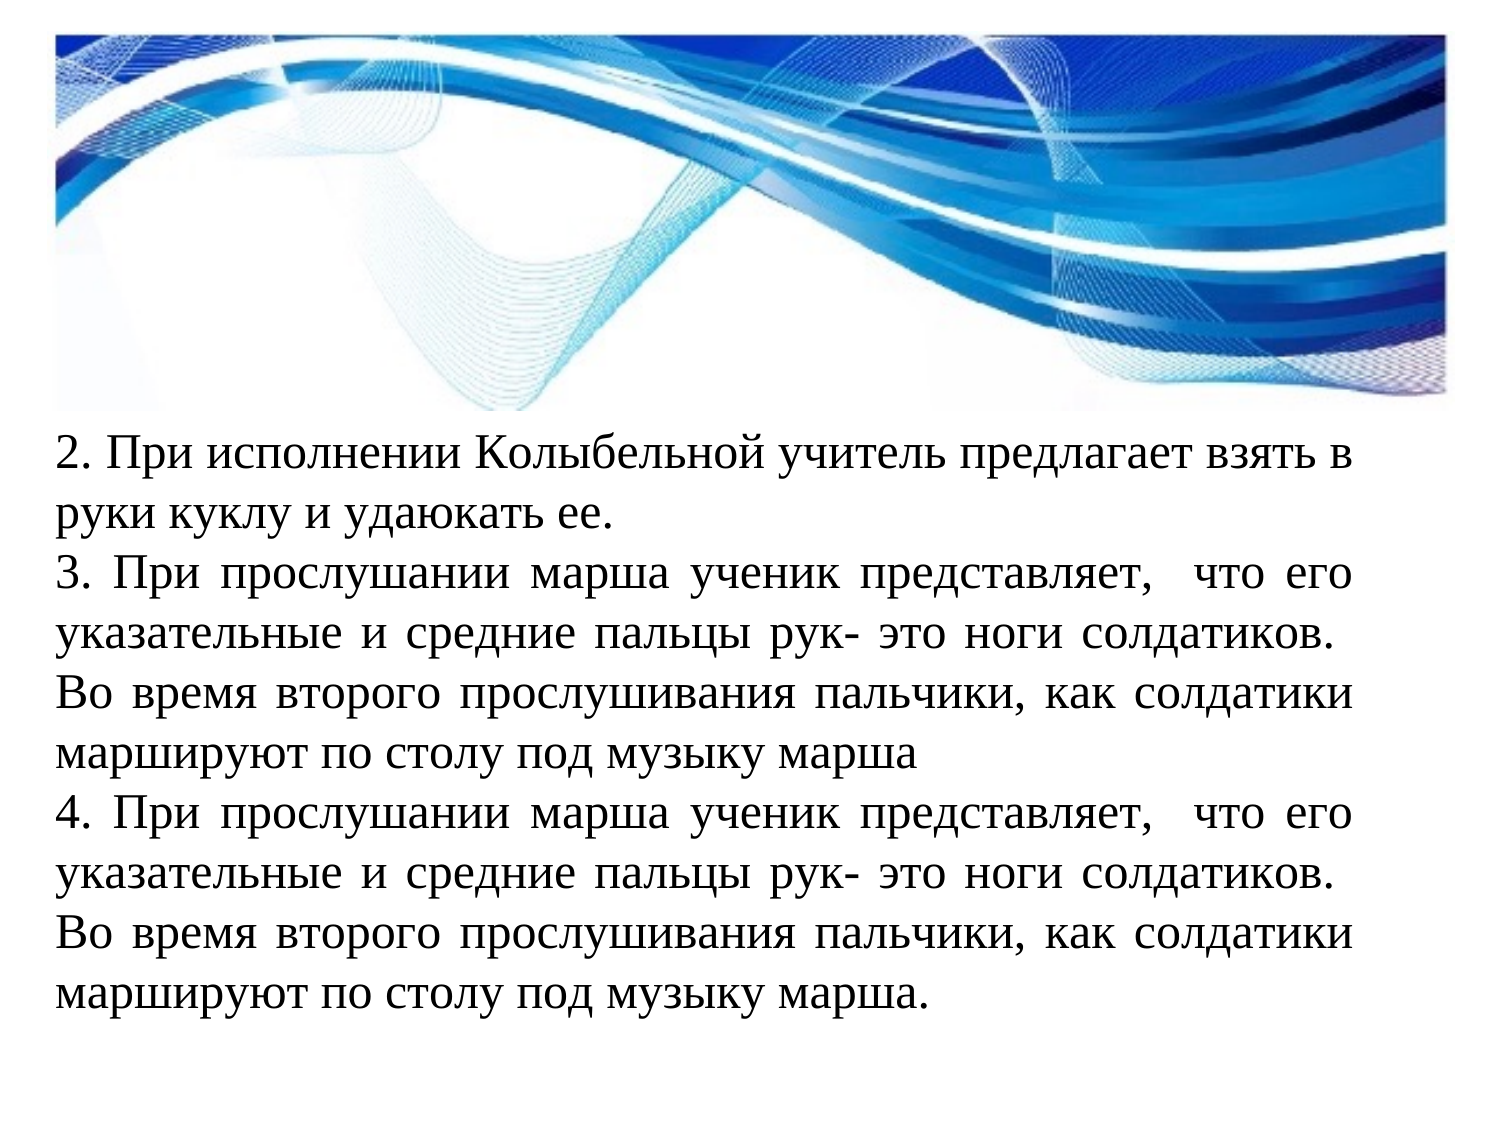

#
2. При исполнении Колыбельной учитель предлагает взять в руки куклу и удаюкать ее.
3. При прослушании марша ученик представляет, что его указательные и средние пальцы рук- это ноги солдатиков.
Во время второго прослушивания пальчики, как солдатики маршируют по столу под музыку марша
4. При прослушании марша ученик представляет, что его указательные и средние пальцы рук- это ноги солдатиков.
Во время второго прослушивания пальчики, как солдатики маршируют по столу под музыку марша.